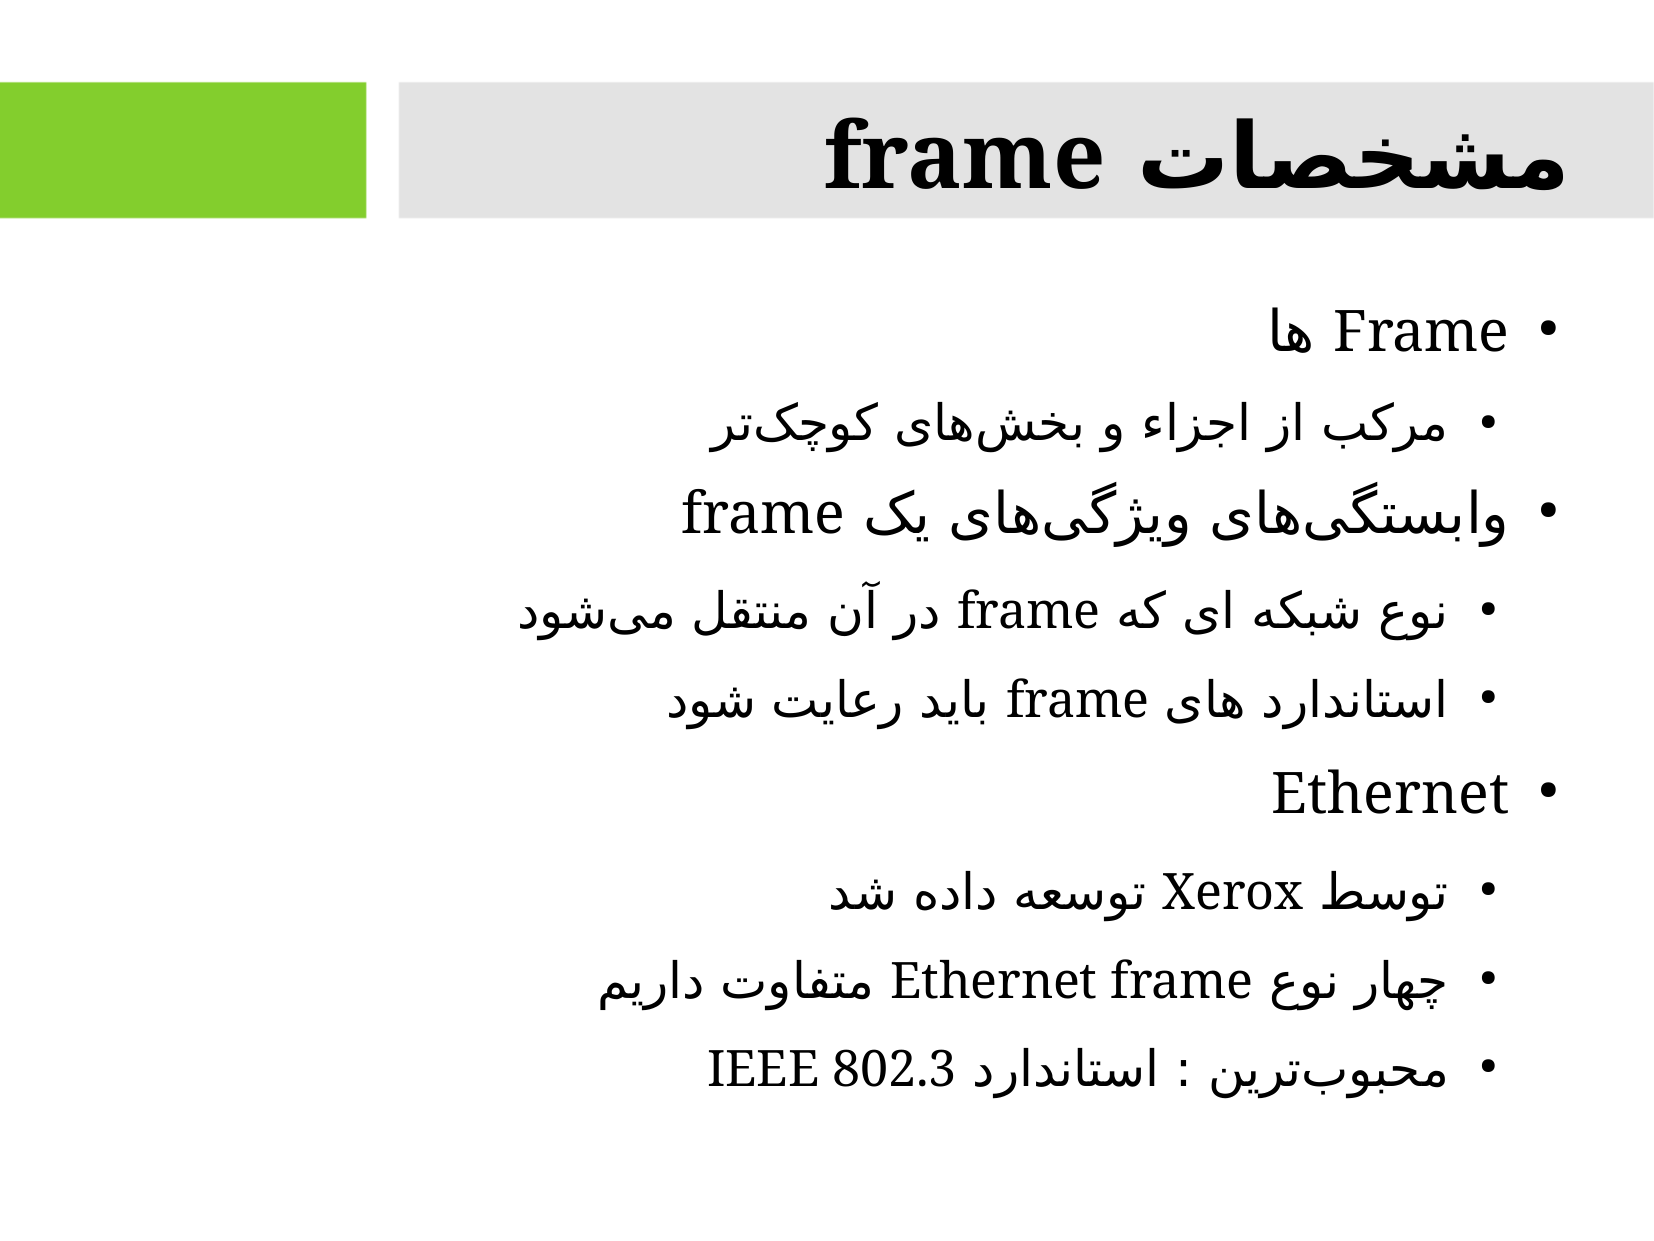

# مشخصات frame
Frame ها
مرکب از اجزاء و بخش‌های کوچک‌تر
وابستگی‌های ویژگی‌های یک frame
نوع شبکه ای که frame در آن منتقل می‌شود
استاندارد های frame باید رعایت شود
Ethernet
توسط Xerox توسعه داده شد
چهار نوع Ethernet frame متفاوت داریم
محبوب‌ترین : استاندارد IEEE 802.3